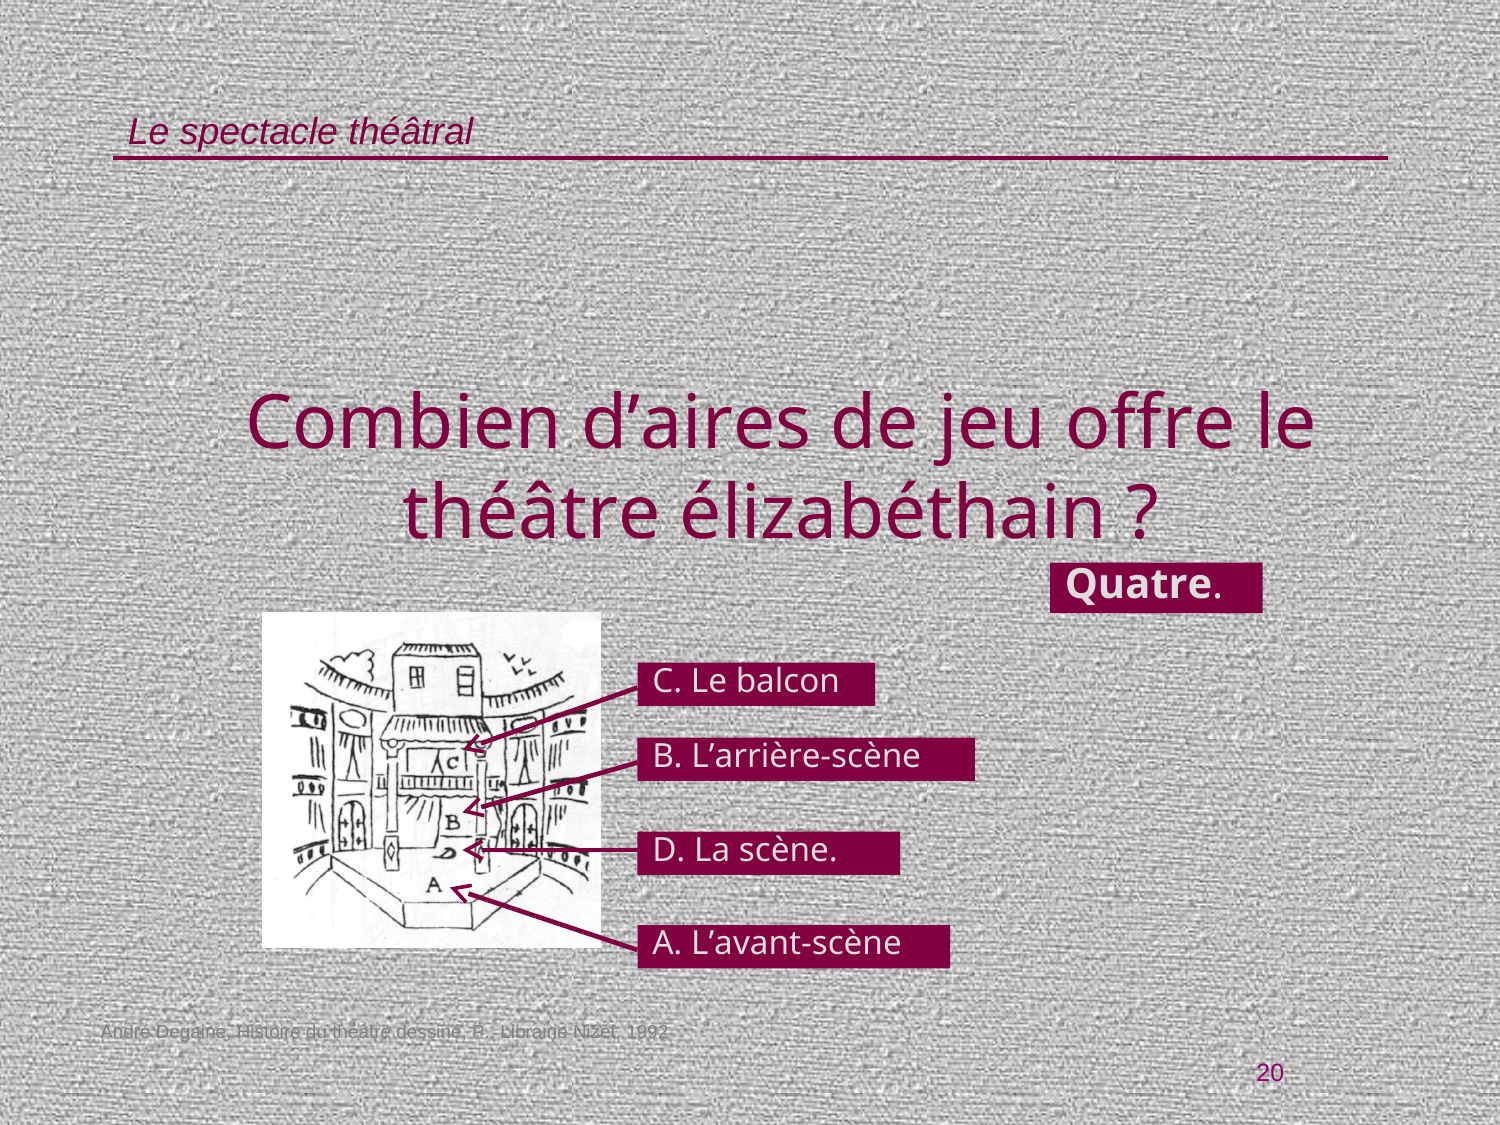

Combien d’aires de jeu offre le théâtre élizabéthain ?
Quatre.
C. Le balcon
B. L’arrière-scène
D. La scène.
A. L’avant-scène
André Degaine, Histoire du théâtre dessiné, P., Librairie Nizet, 1992
20